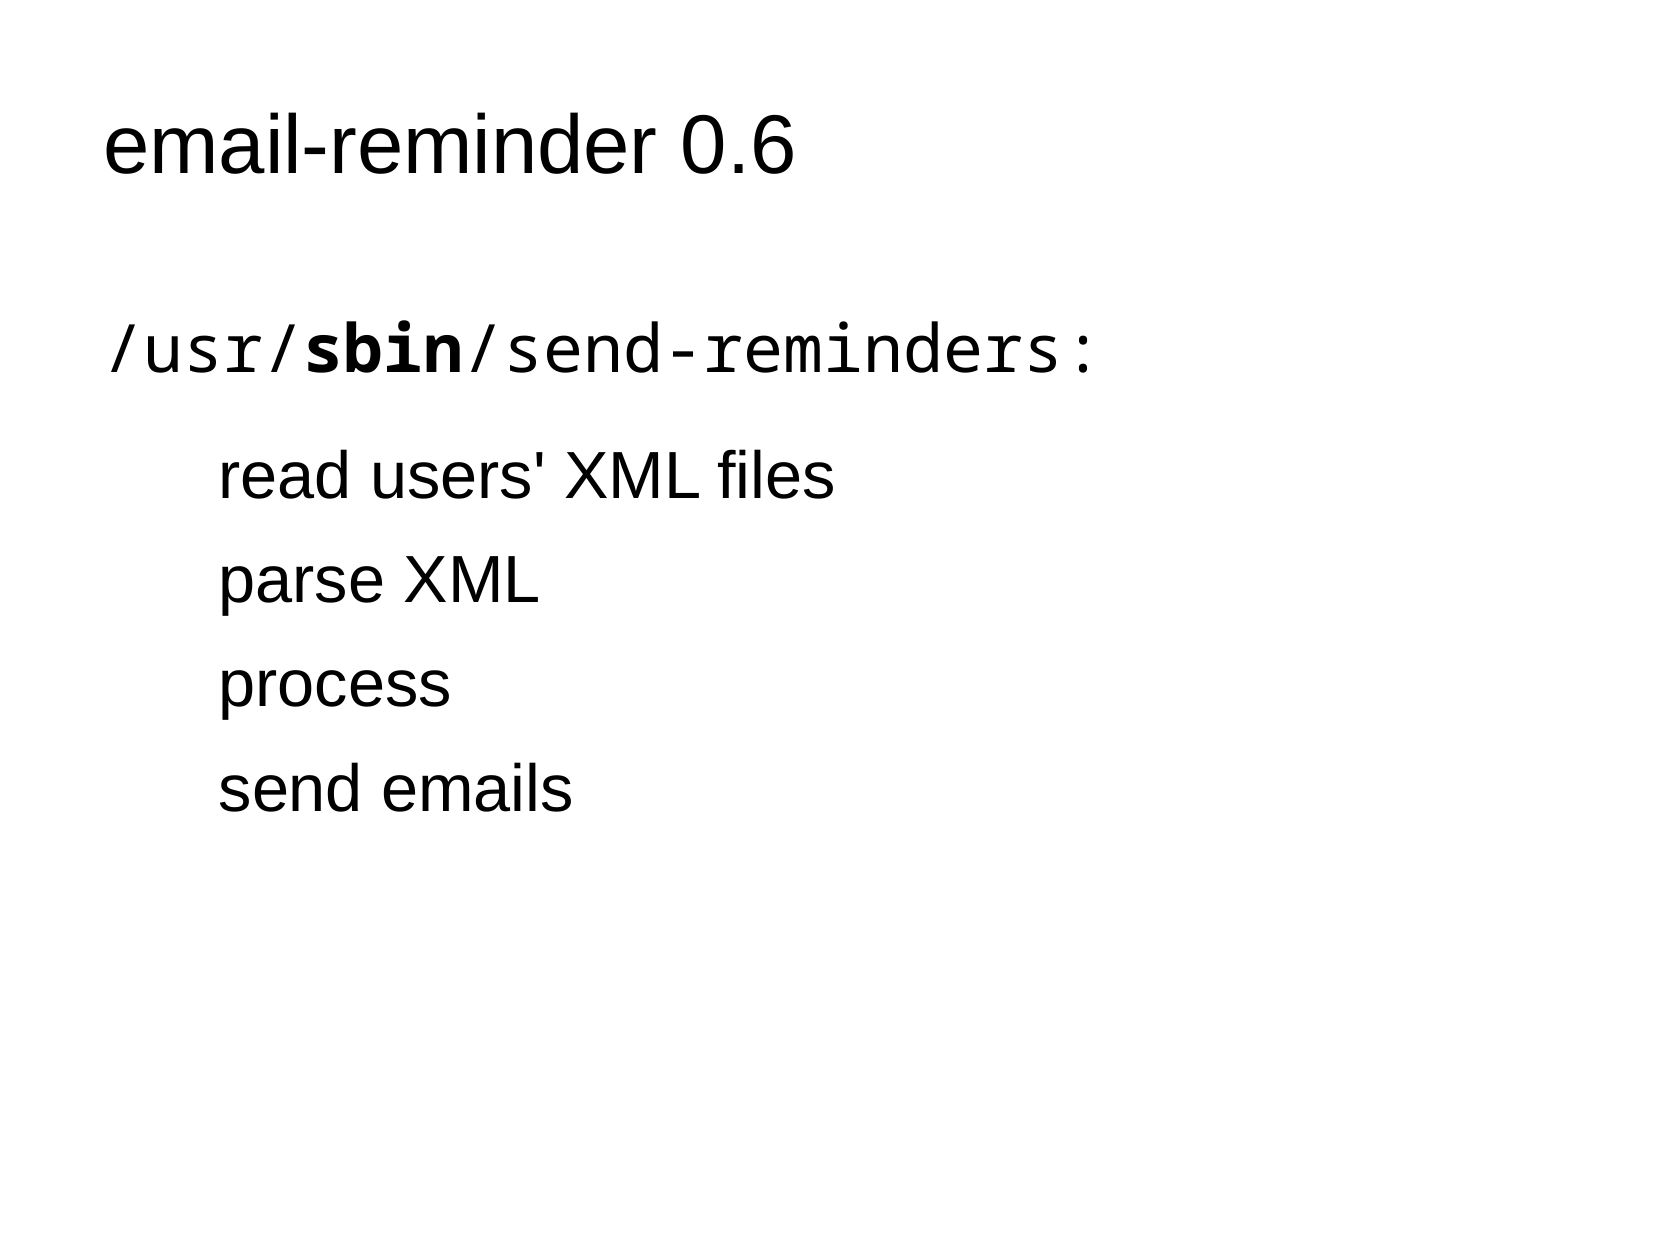

email-reminder 0.6
/usr/sbin/send-reminders:
# read users' XML files
parse XML
process
send emails